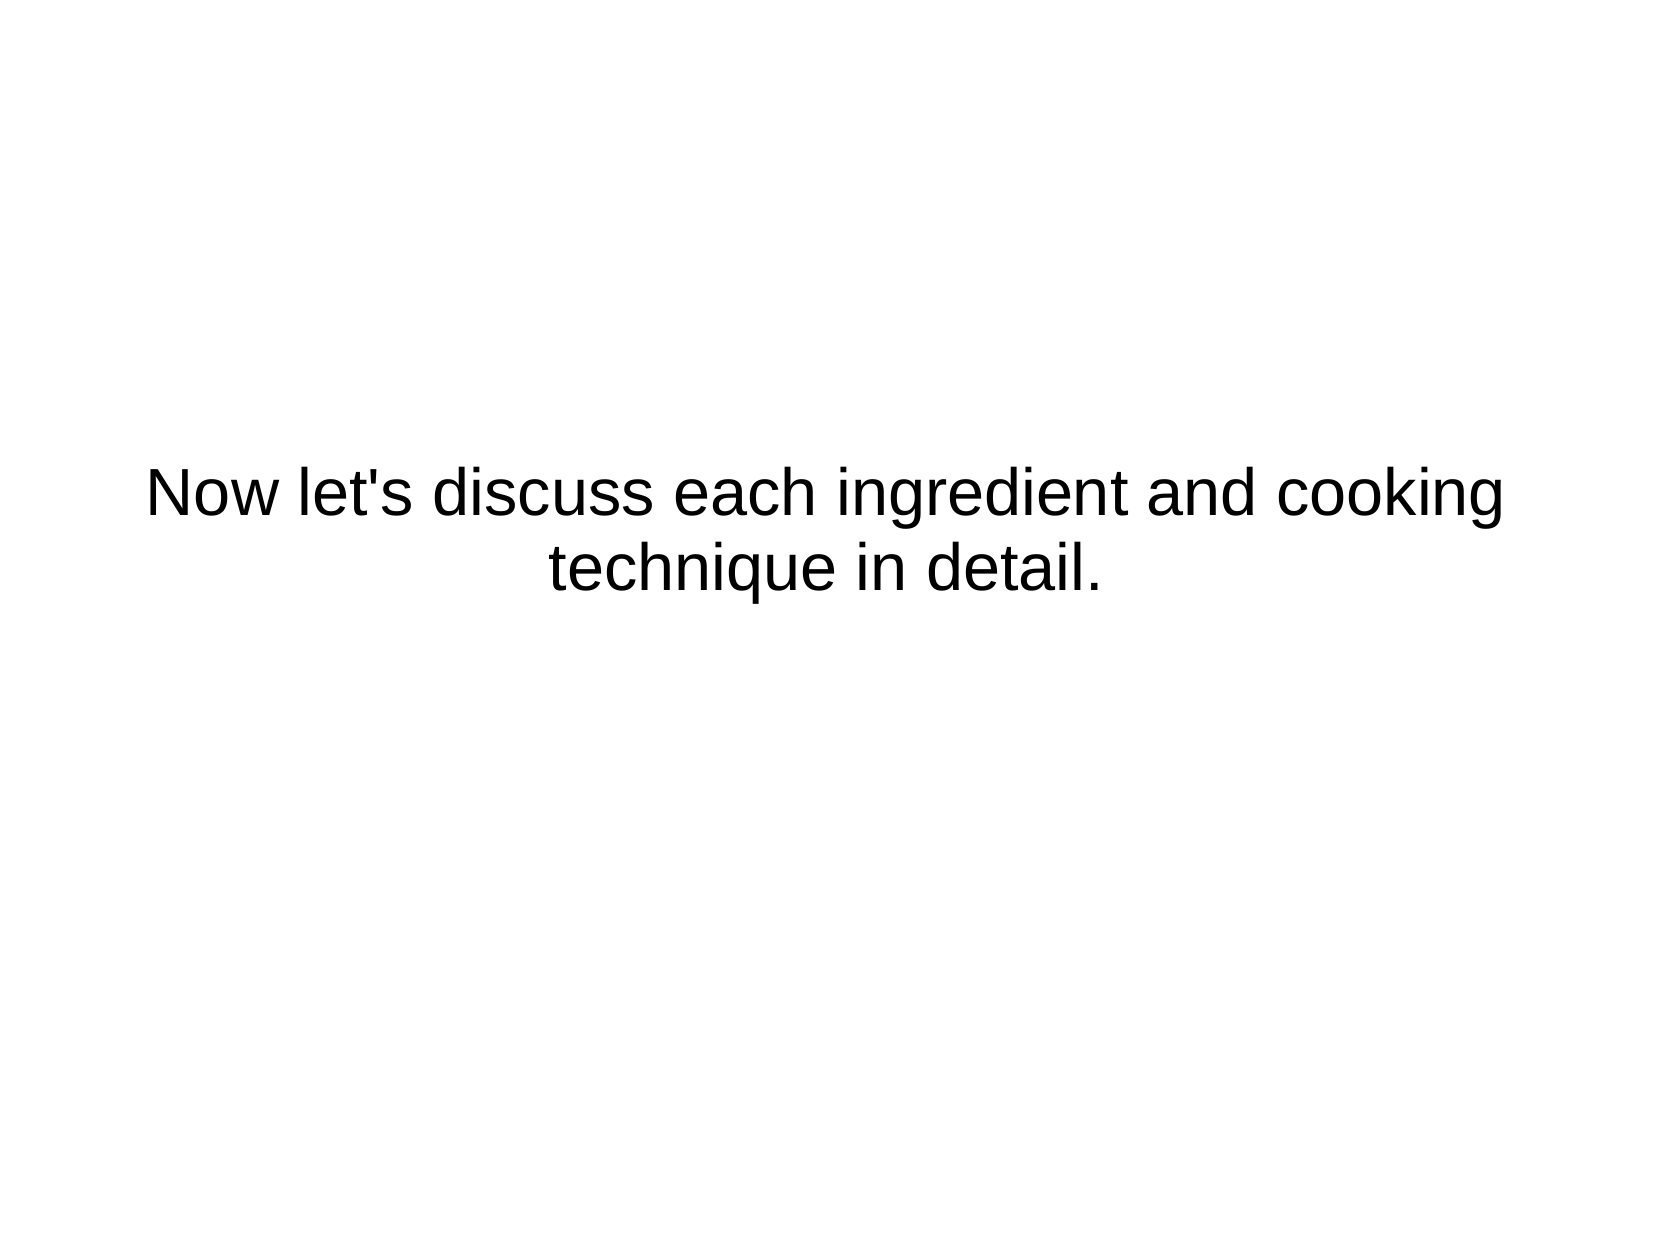

# Now let's discuss each ingredient and cooking technique in detail.